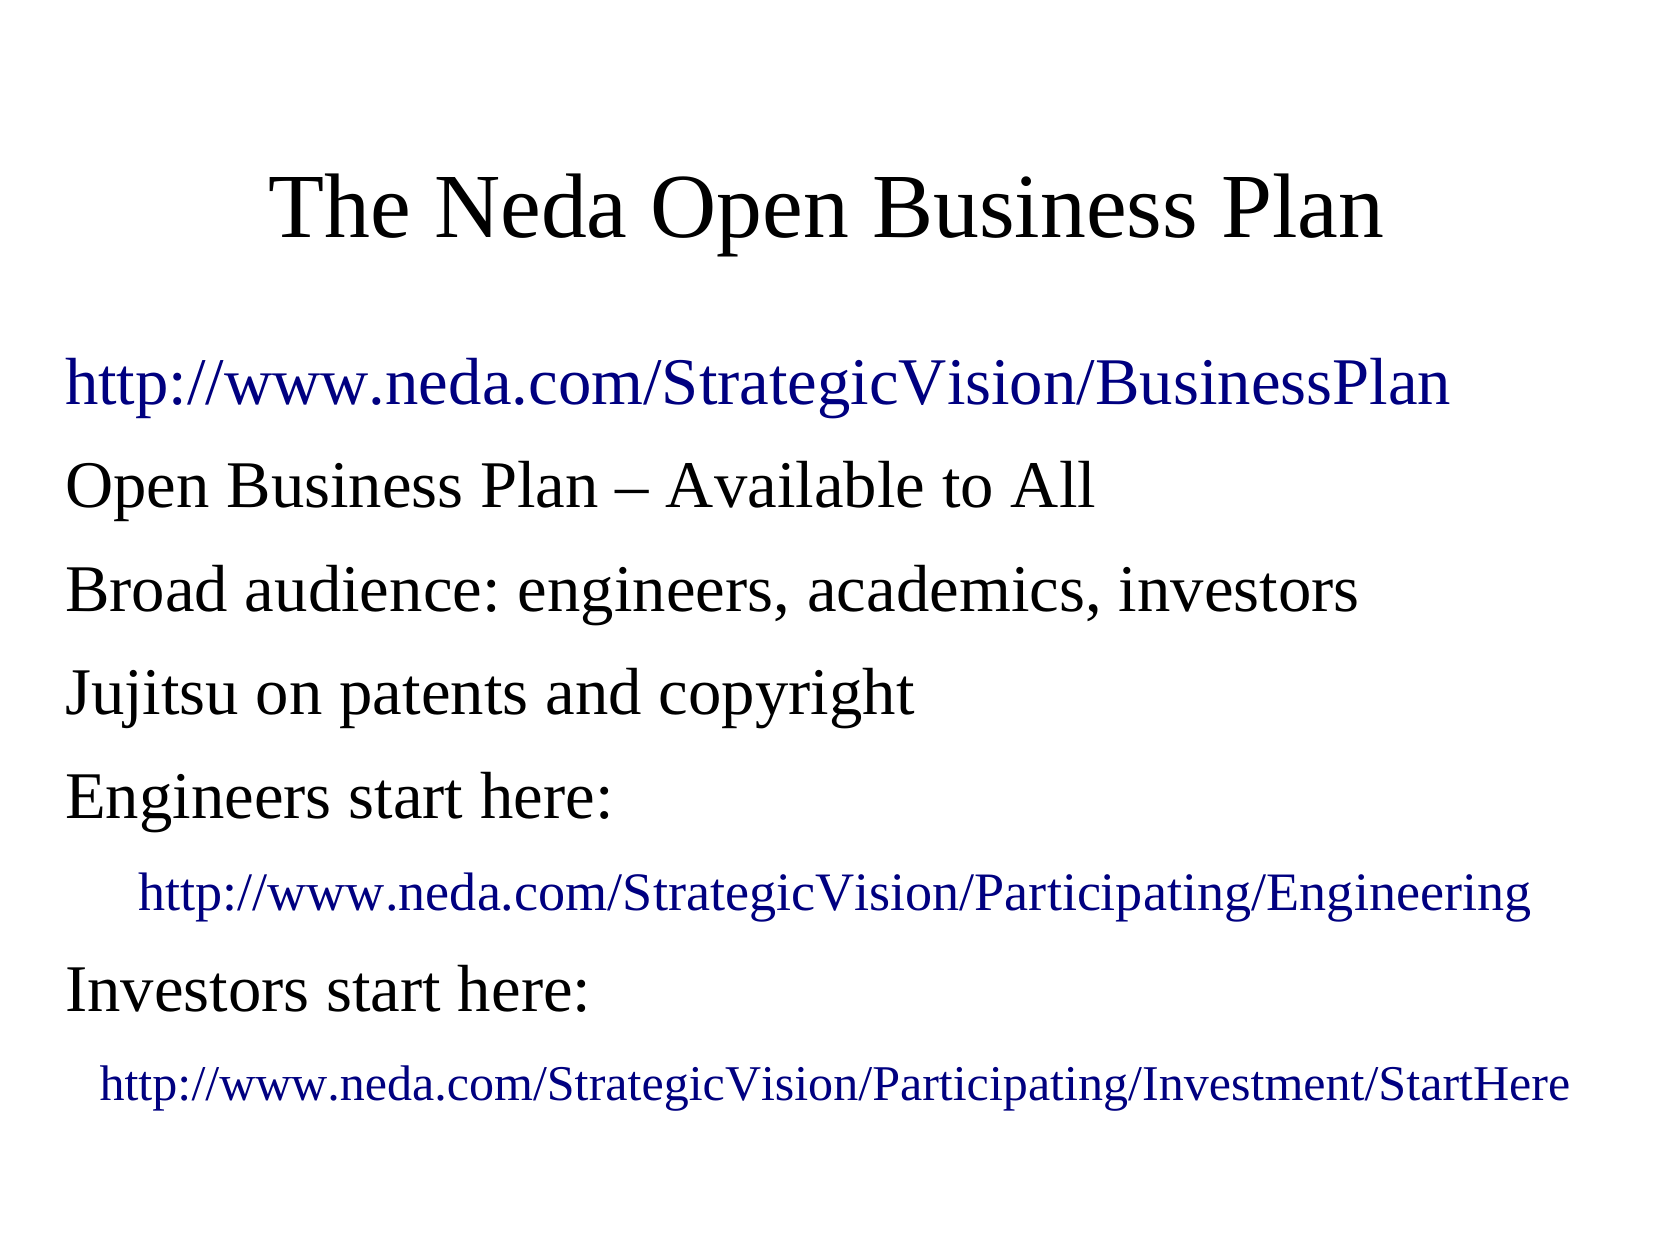

# The Neda Open Business Plan
http://www.neda.com/StrategicVision/BusinessPlan
Open Business Plan – Available to All
Broad audience: engineers, academics, investors
Jujitsu on patents and copyright
Engineers start here:
http://www.neda.com/StrategicVision/Participating/Engineering
Investors start here:
http://www.neda.com/StrategicVision/Participating/Investment/StartHere